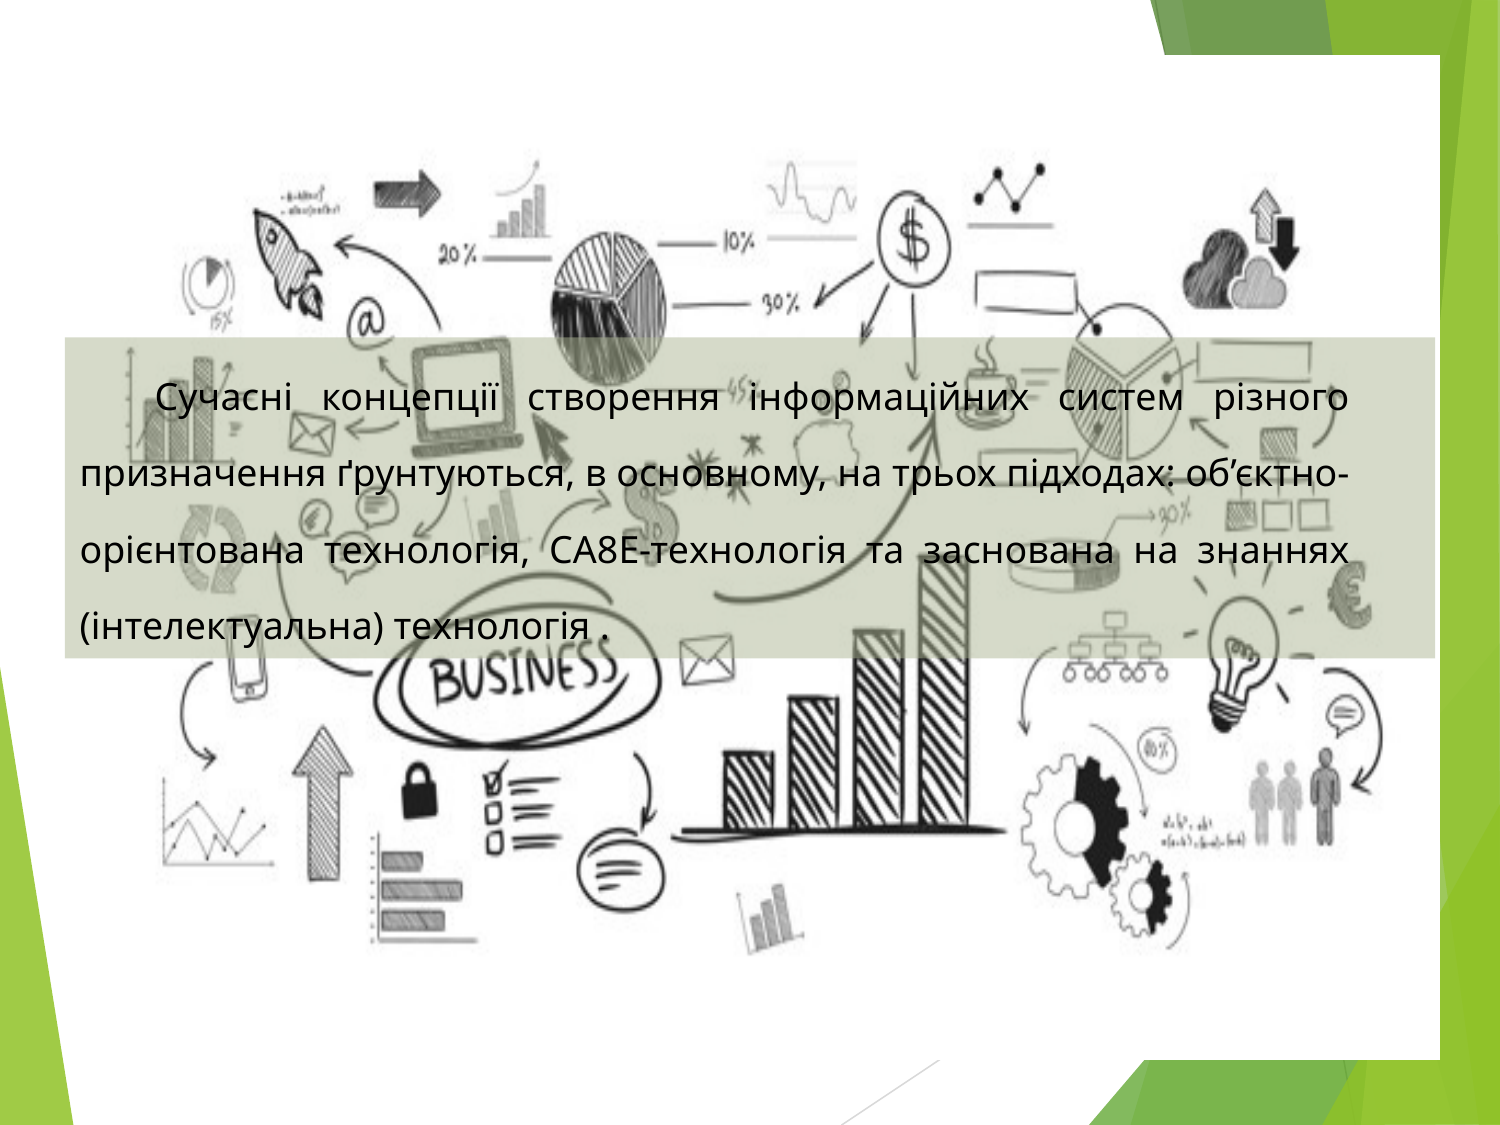

Сучасні концепції створення інформаційних систем різного призначення ґрунтуються, в основному, на трьох підходах: об’єктно-орієнтована технологія, СА8Е-технологія та заснована на знаннях (інтелектуальна) технологія .